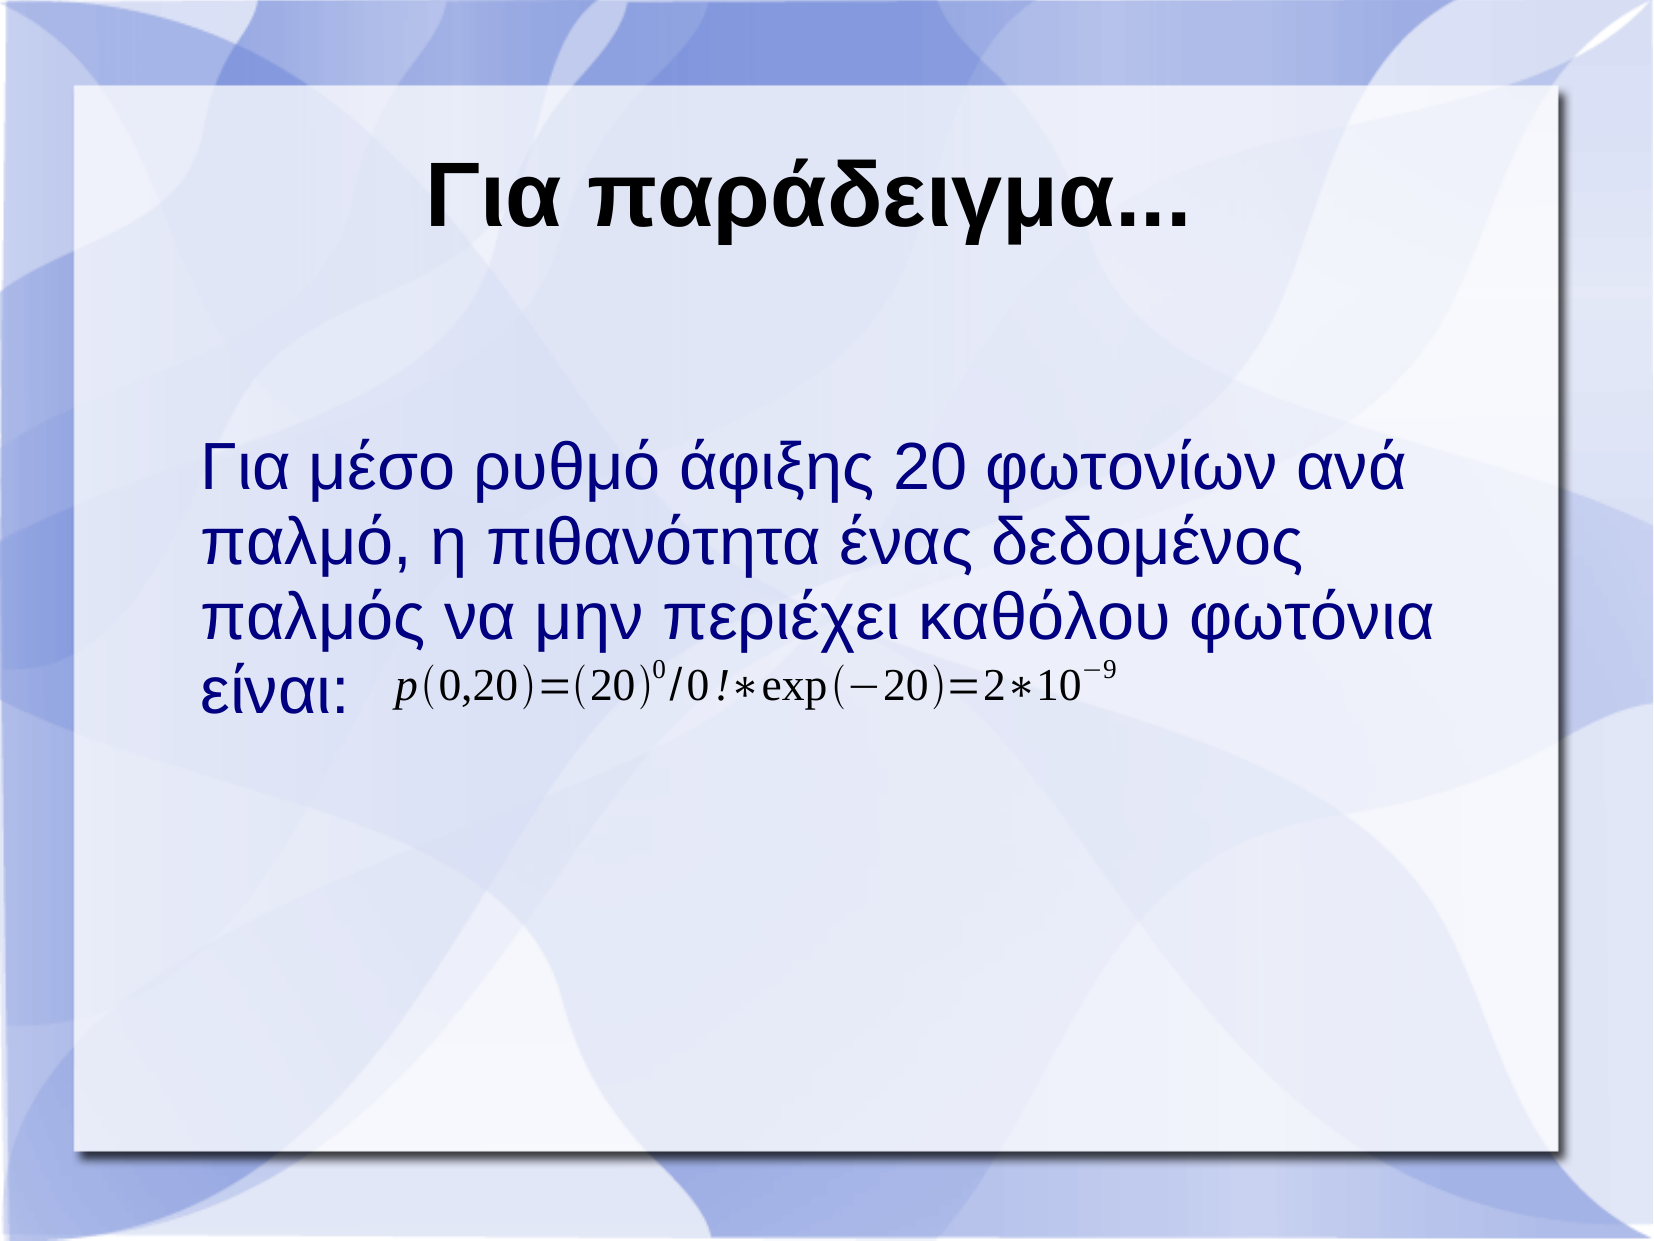

# Για παράδειγμα...
Για μέσο ρυθμό άφιξης 20 φωτονίων ανά παλμό, η πιθανότητα ένας δεδομένος παλμός να μην περιέχει καθόλου φωτόνια είναι: